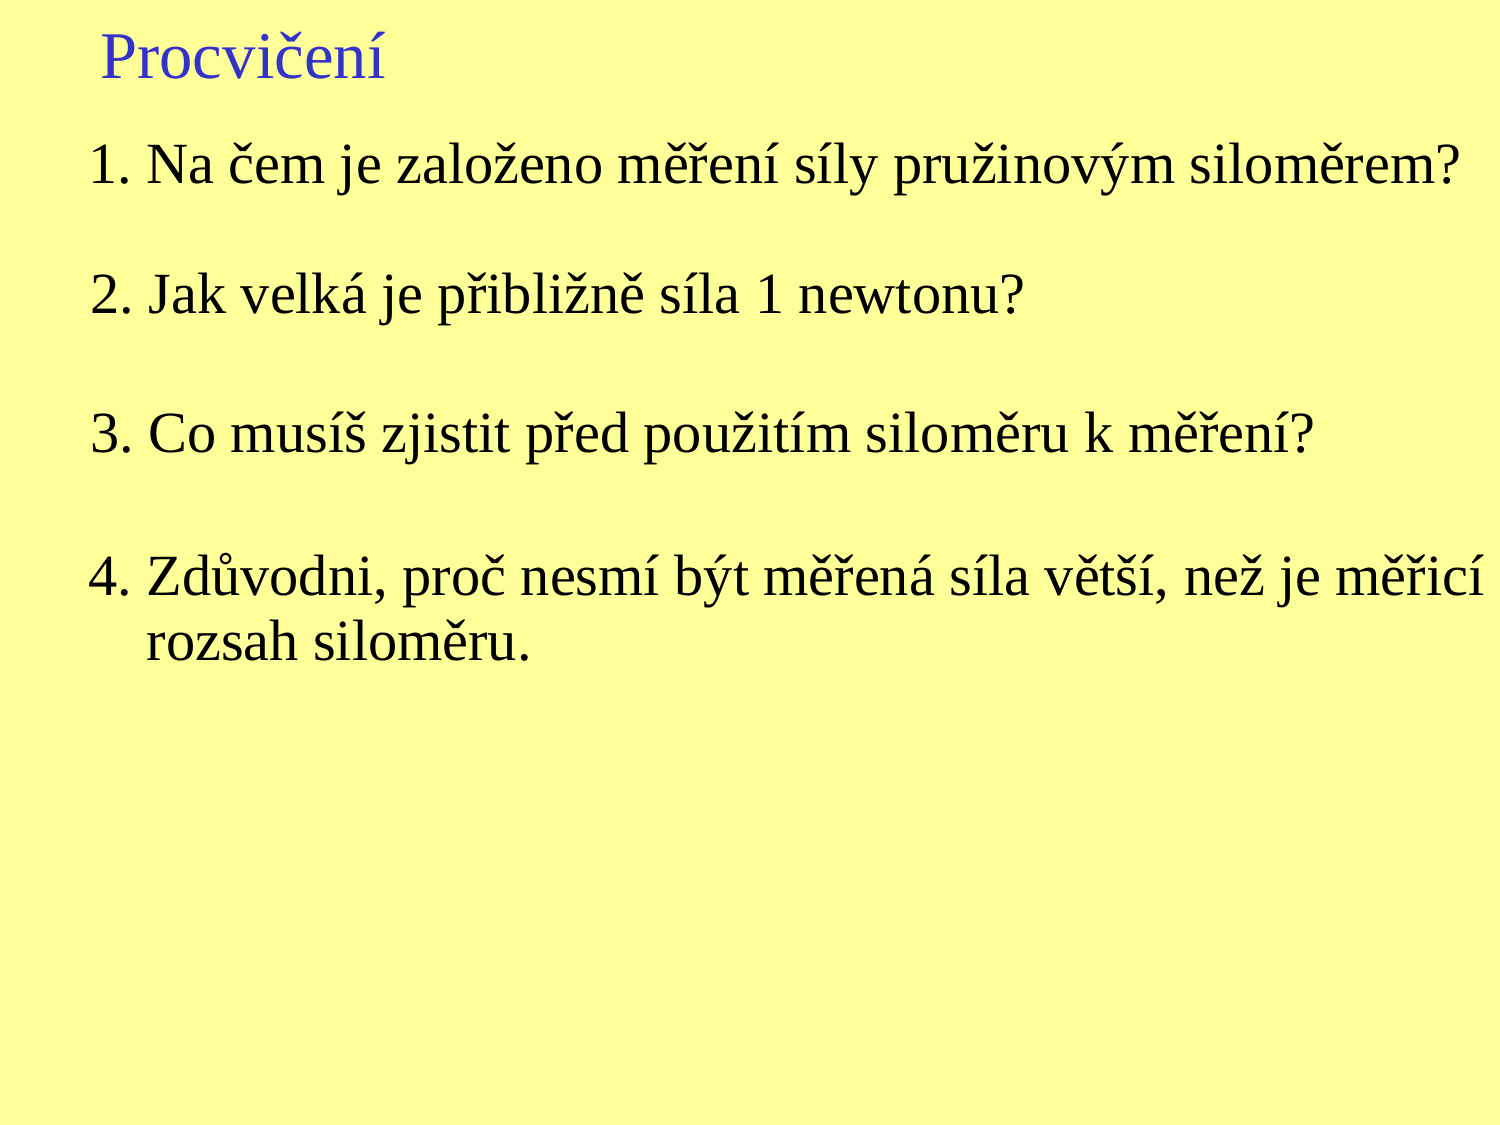

Procvičení
1. Na čem je založeno měření síly pružinovým siloměrem?
2. Jak velká je přibližně síla 1 newtonu?
3. Co musíš zjistit před použitím siloměru k měření?
4. Zdůvodni, proč nesmí být měřená síla větší, než je měřicí
 rozsah siloměru.